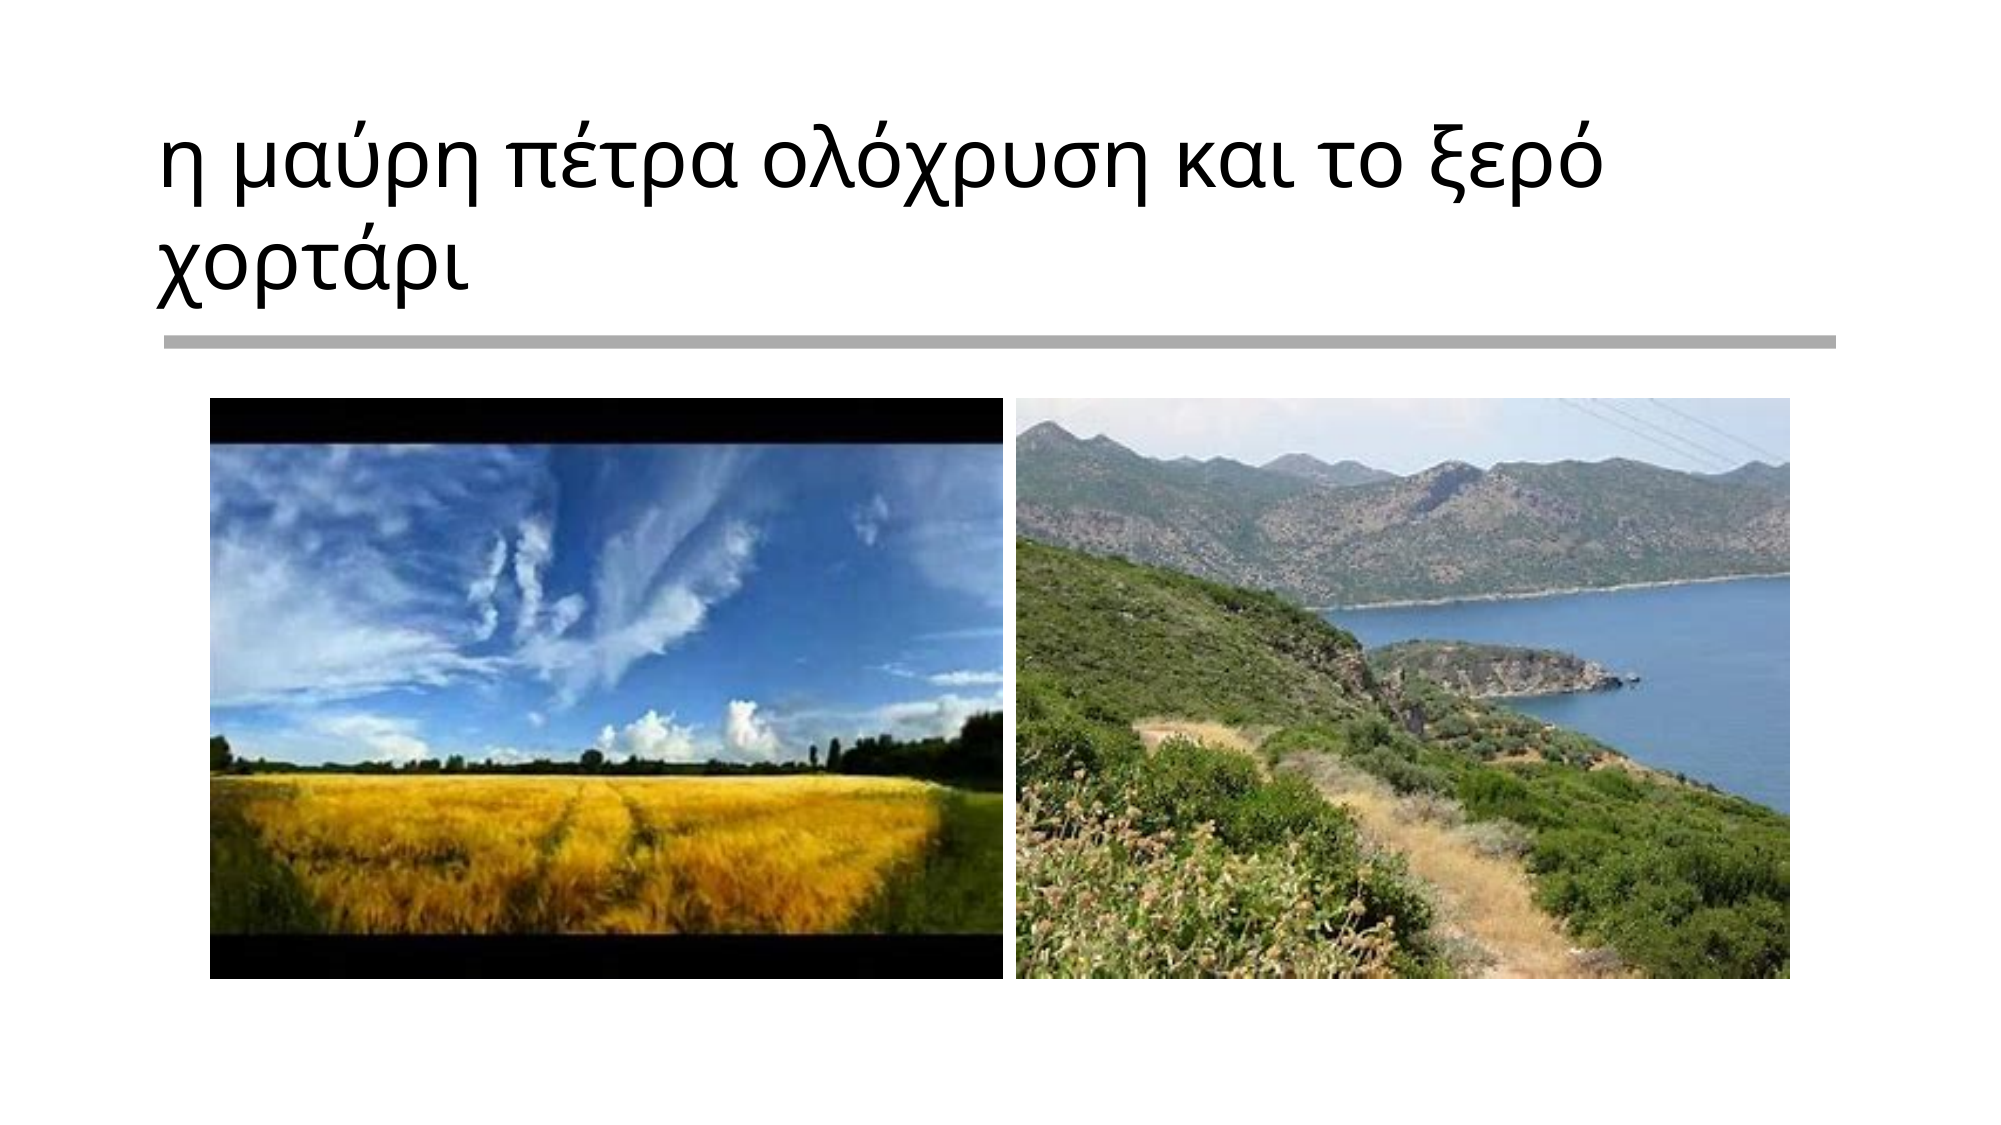

# η μαύρη πέτρα ολόχρυση και το ξερό χορτάρι